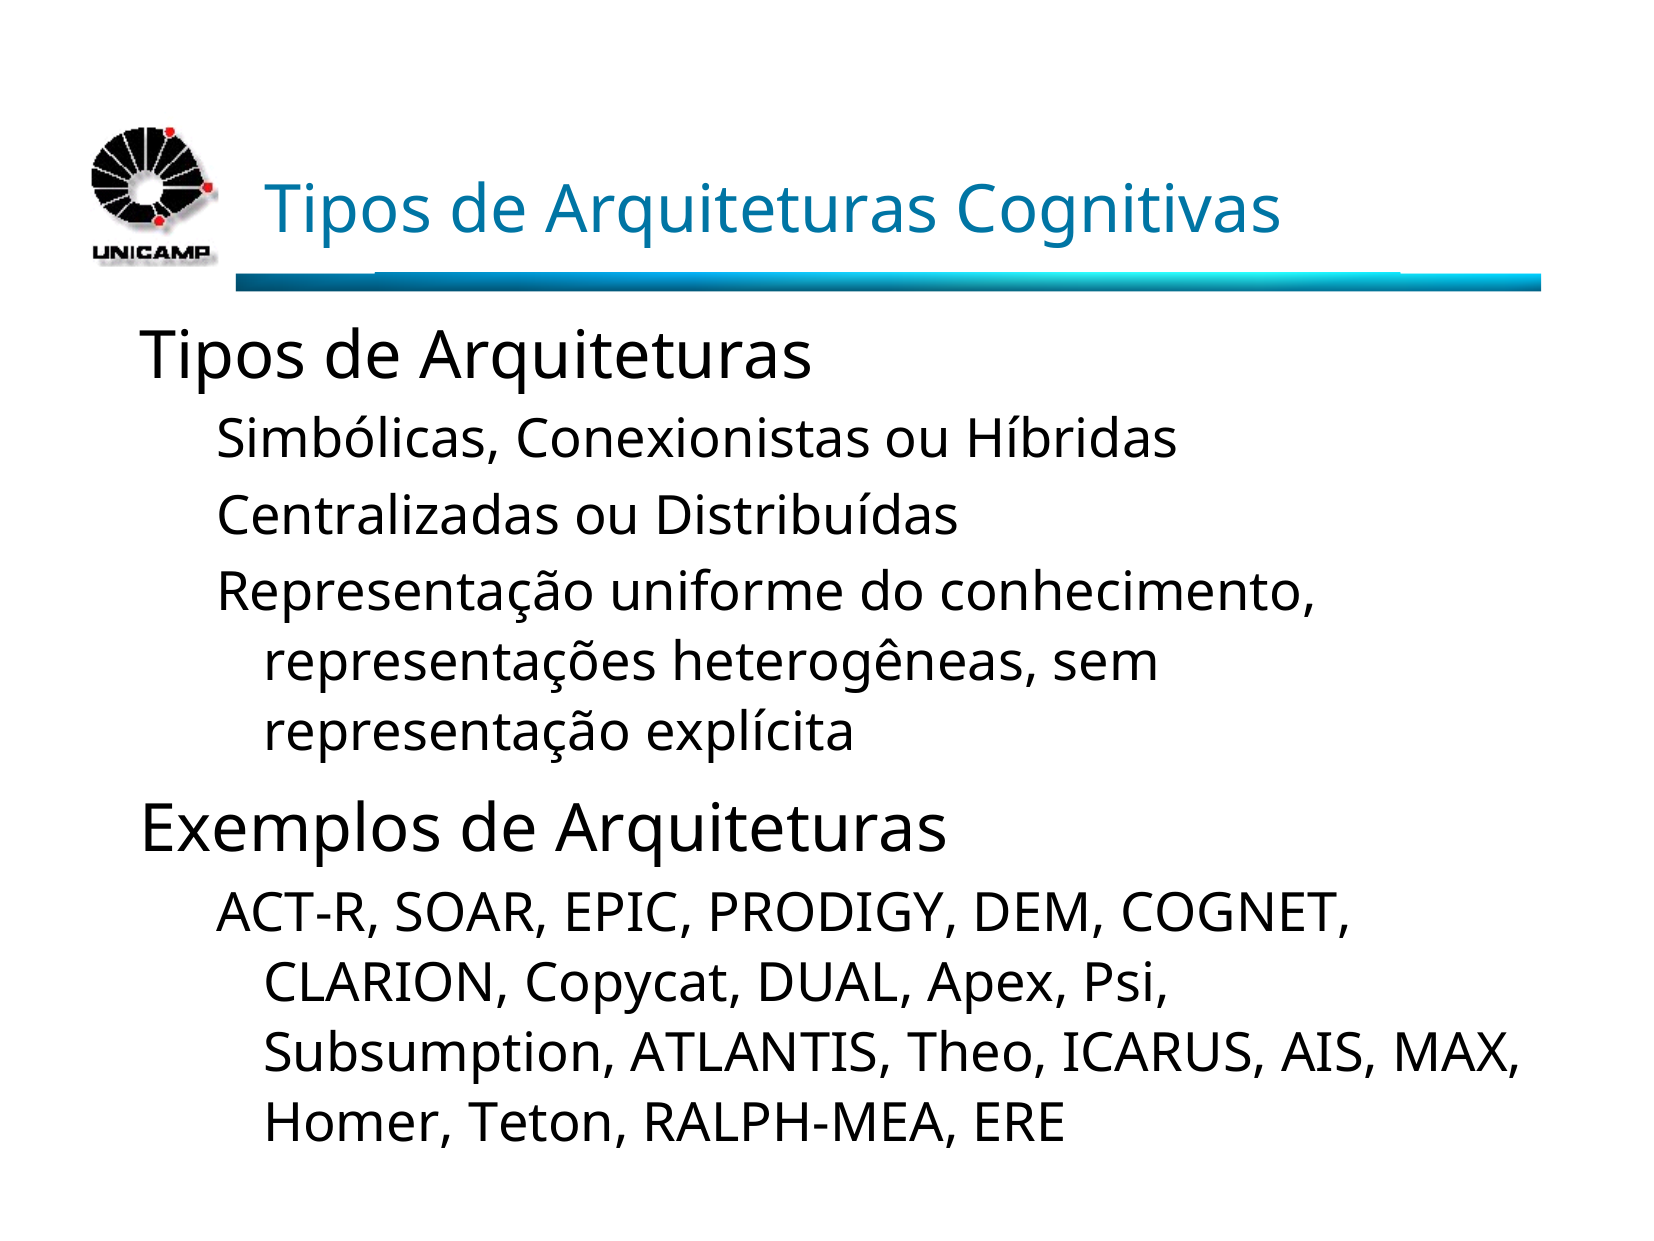

# Tipos de Arquiteturas Cognitivas
Tipos de Arquiteturas
Simbólicas, Conexionistas ou Híbridas
Centralizadas ou Distribuídas
Representação uniforme do conhecimento, representações heterogêneas, sem representação explícita
Exemplos de Arquiteturas
ACT-R, SOAR, EPIC, PRODIGY, DEM, COGNET, CLARION, Copycat, DUAL, Apex, Psi, Subsumption, ATLANTIS, Theo, ICARUS, AIS, MAX, Homer, Teton, RALPH-MEA, ERE